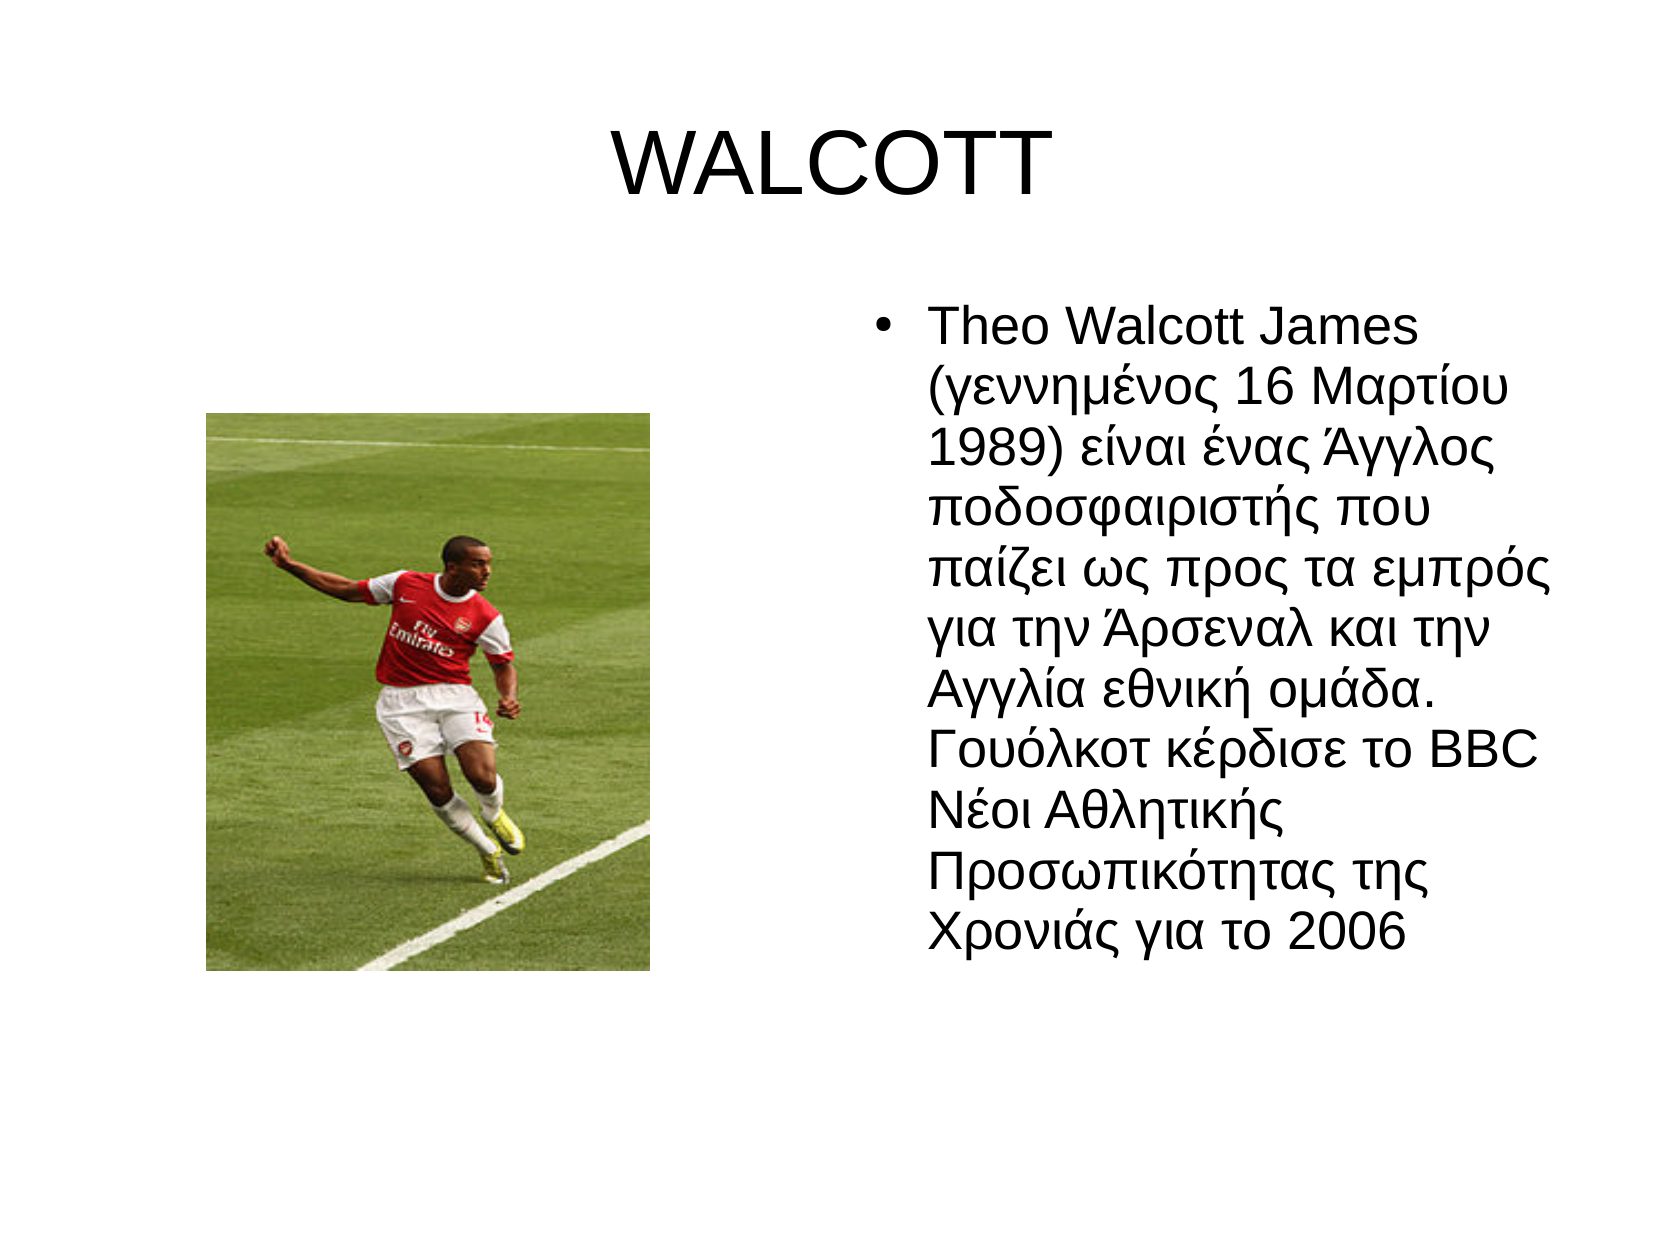

# WALCOTT
Theo Walcott James (γεννημένος 16 Μαρτίου 1989) είναι ένας Άγγλος ποδοσφαιριστής που παίζει ως προς τα εμπρός για την Άρσεναλ και την Αγγλία εθνική ομάδα. Γουόλκοτ κέρδισε το BBC Νέοι Αθλητικής Προσωπικότητας της Χρονιάς για το 2006